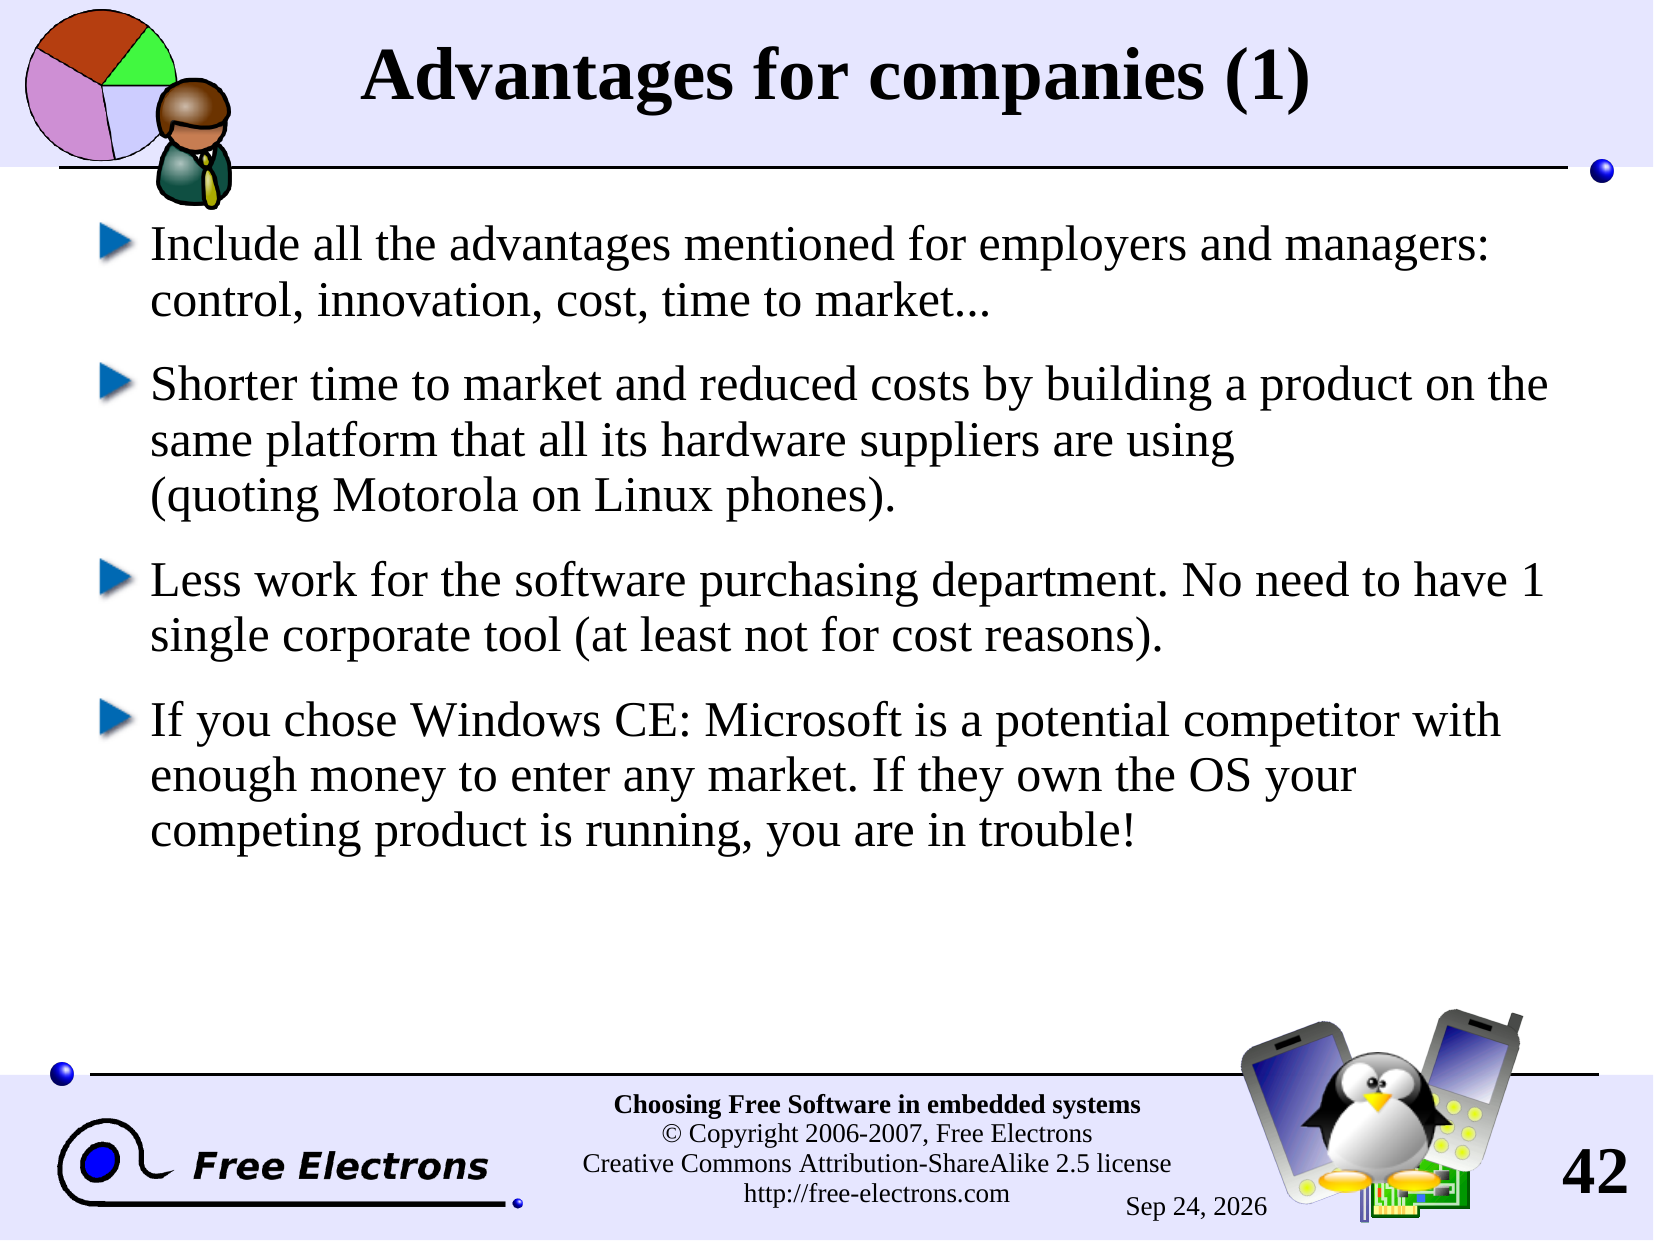

# Advantages for companies (1)
Include all the advantages mentioned for employers and managers: control, innovation, cost, time to market...
Shorter time to market and reduced costs by building a product on the same platform that all its hardware suppliers are using
(quoting Motorola on Linux phones).
Less work for the software purchasing department. No need to have 1 single corporate tool (at least not for cost reasons).
If you chose Windows CE: Microsoft is a potential competitor with enough money to enter any market. If they own the OS your competing product is running, you are in trouble!